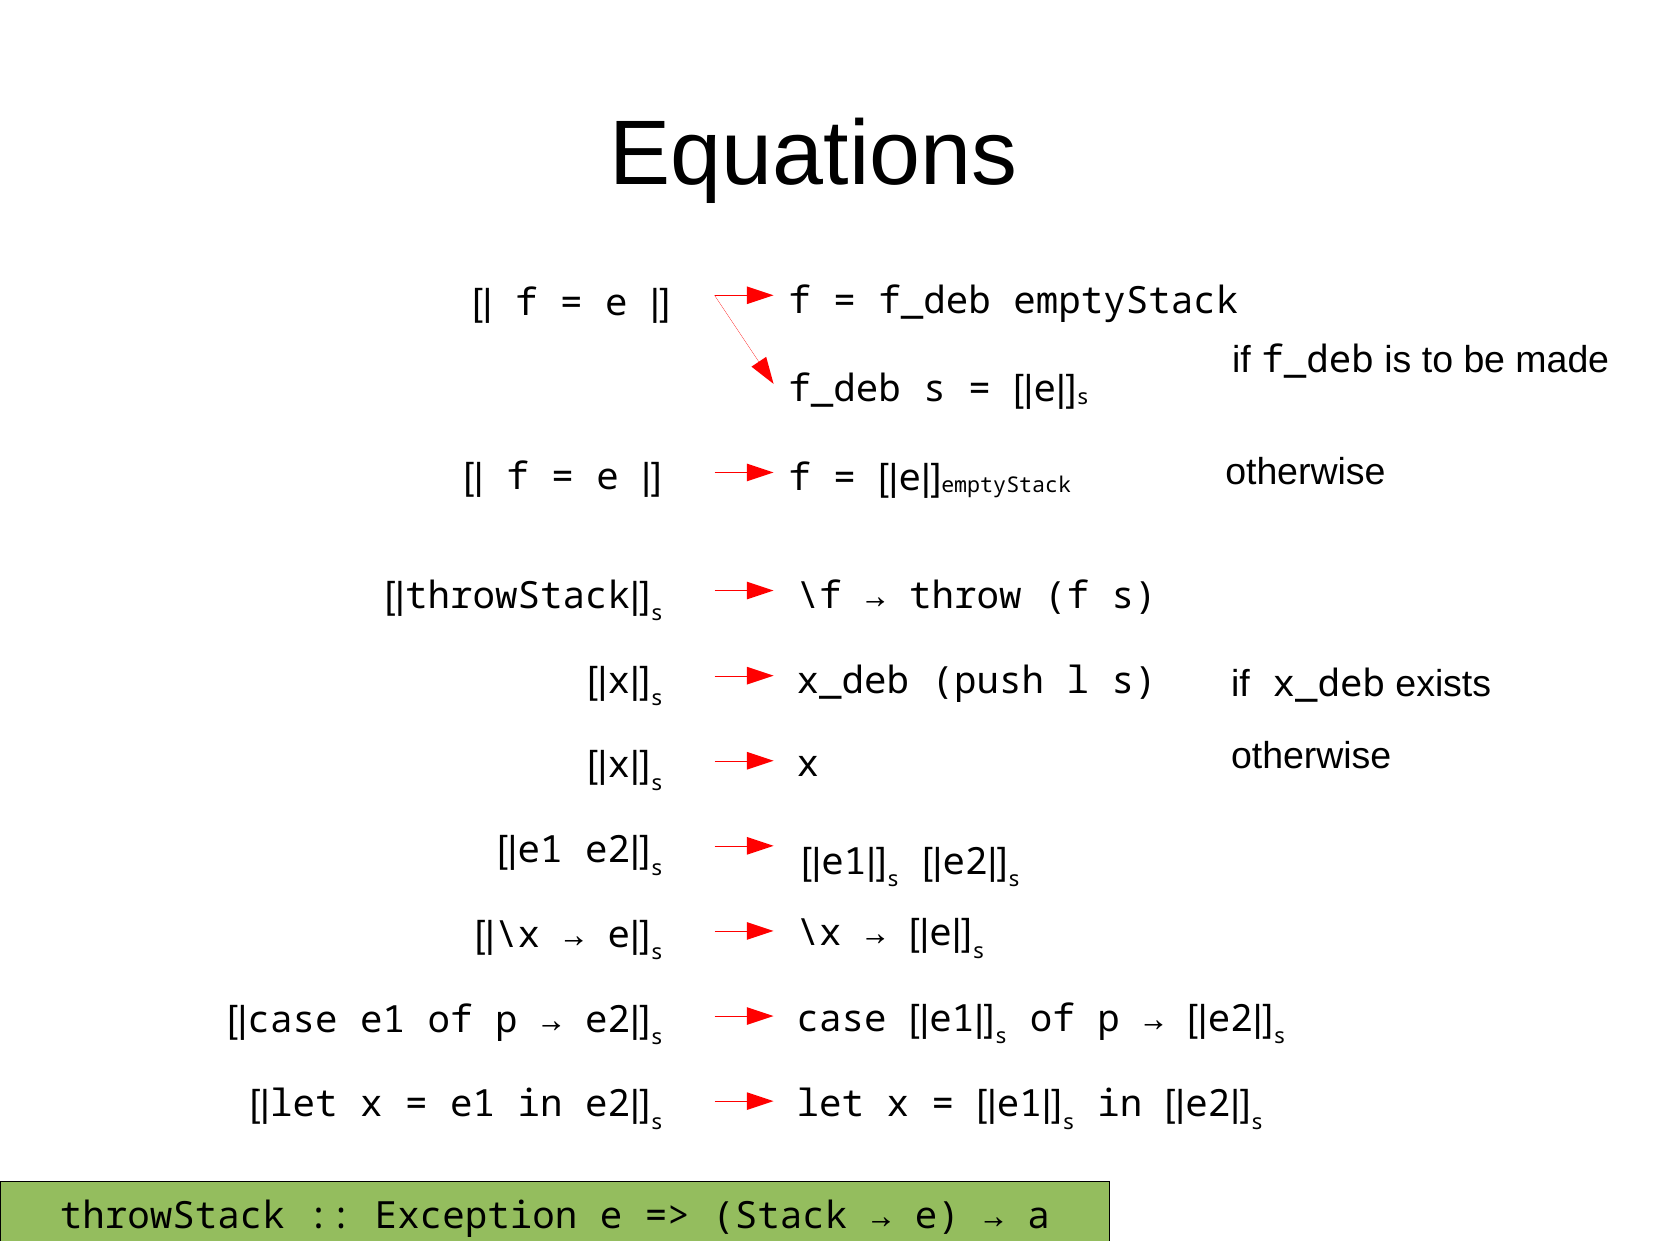

# Equations
f = f_deb emptyStack
[| f = e |]
if f_deb is to be made
f_deb s = [|e|]s
[| f = e |]
f = [|e|]emptyStack
otherwise
[|throwStack|]s
\f → throw (f s)
[|x|]s
x_deb (push l s)
if x_deb exists
otherwise
x
[|x|]s
[|e1 e2|]s
[|e1|]s [|e2|]s
\x → [|e|]s
[|\x → e|]s
case [|e1|]s of p → [|e2|]s
[|case e1 of p → e2|]s
[|let x = e1 in e2|]s
let x = [|e1|]s in [|e2|]s
 throwStack :: Exception e => (Stack → e) → a